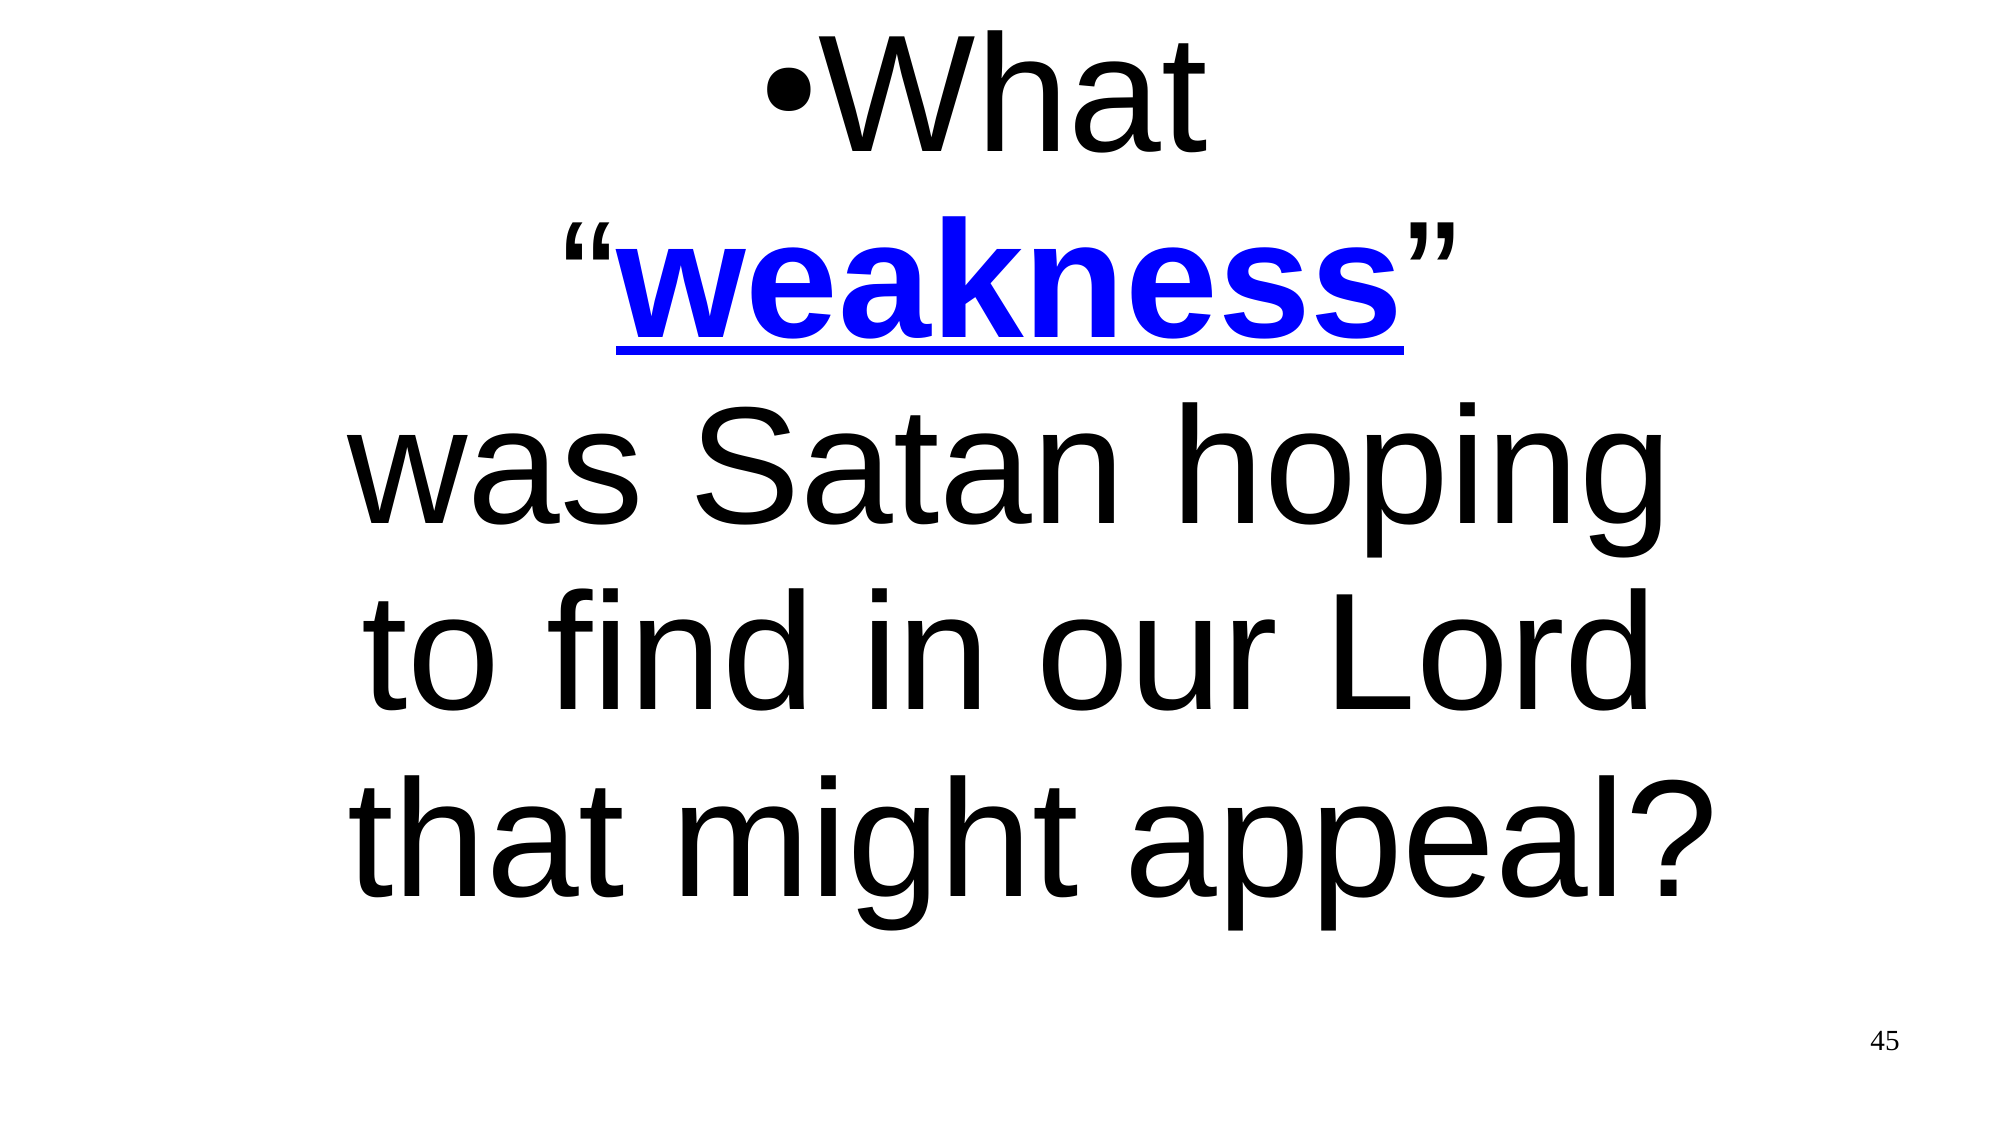

# What “weakness” was Satan hoping to find in our Lord that might appeal?
45